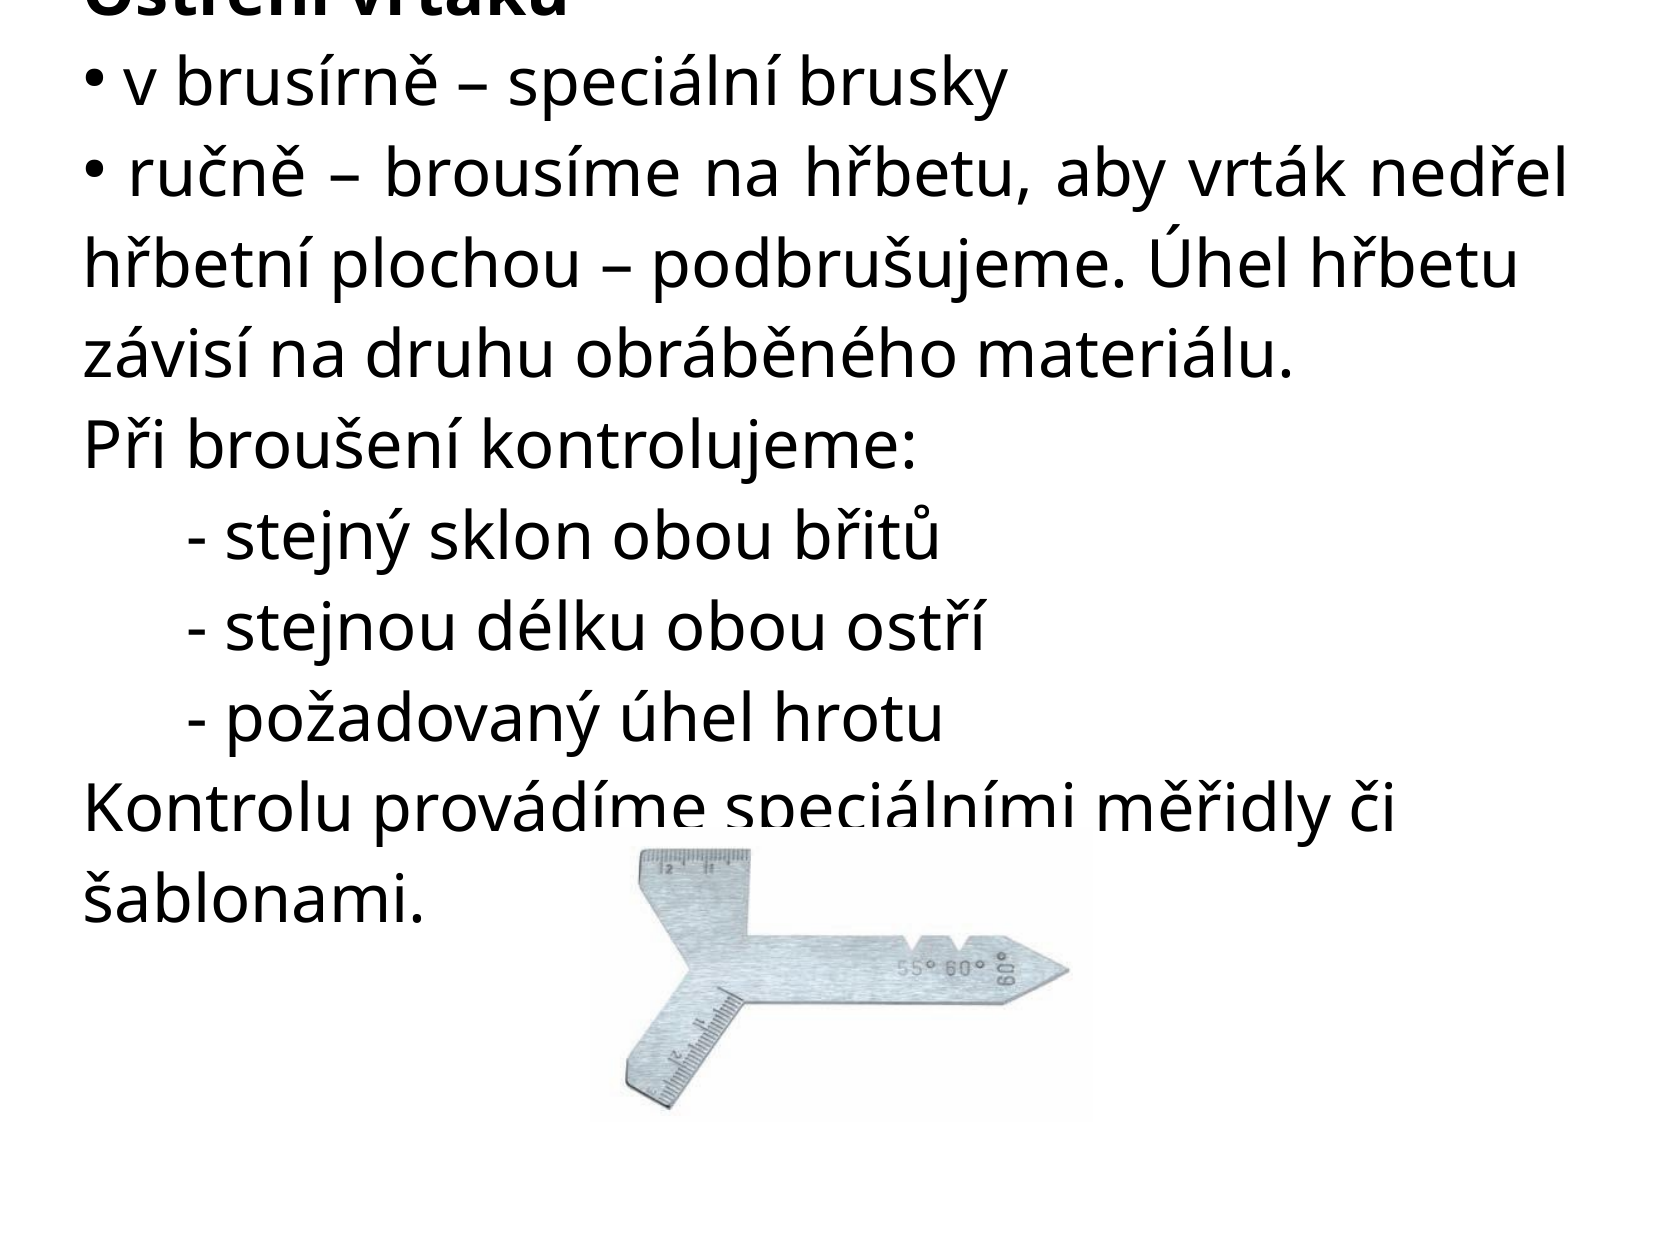

# Ostření vrtáků
 v brusírně – speciální brusky
 ručně – brousíme na hřbetu, aby vrták nedřel hřbetní plochou – podbrušujeme. Úhel hřbetu
závisí na druhu obráběného materiálu.
Při broušení kontrolujeme:
 - stejný sklon obou břitů
 - stejnou délku obou ostří
 - požadovaný úhel hrotu
Kontrolu provádíme speciálními měřidly či
šablonami.